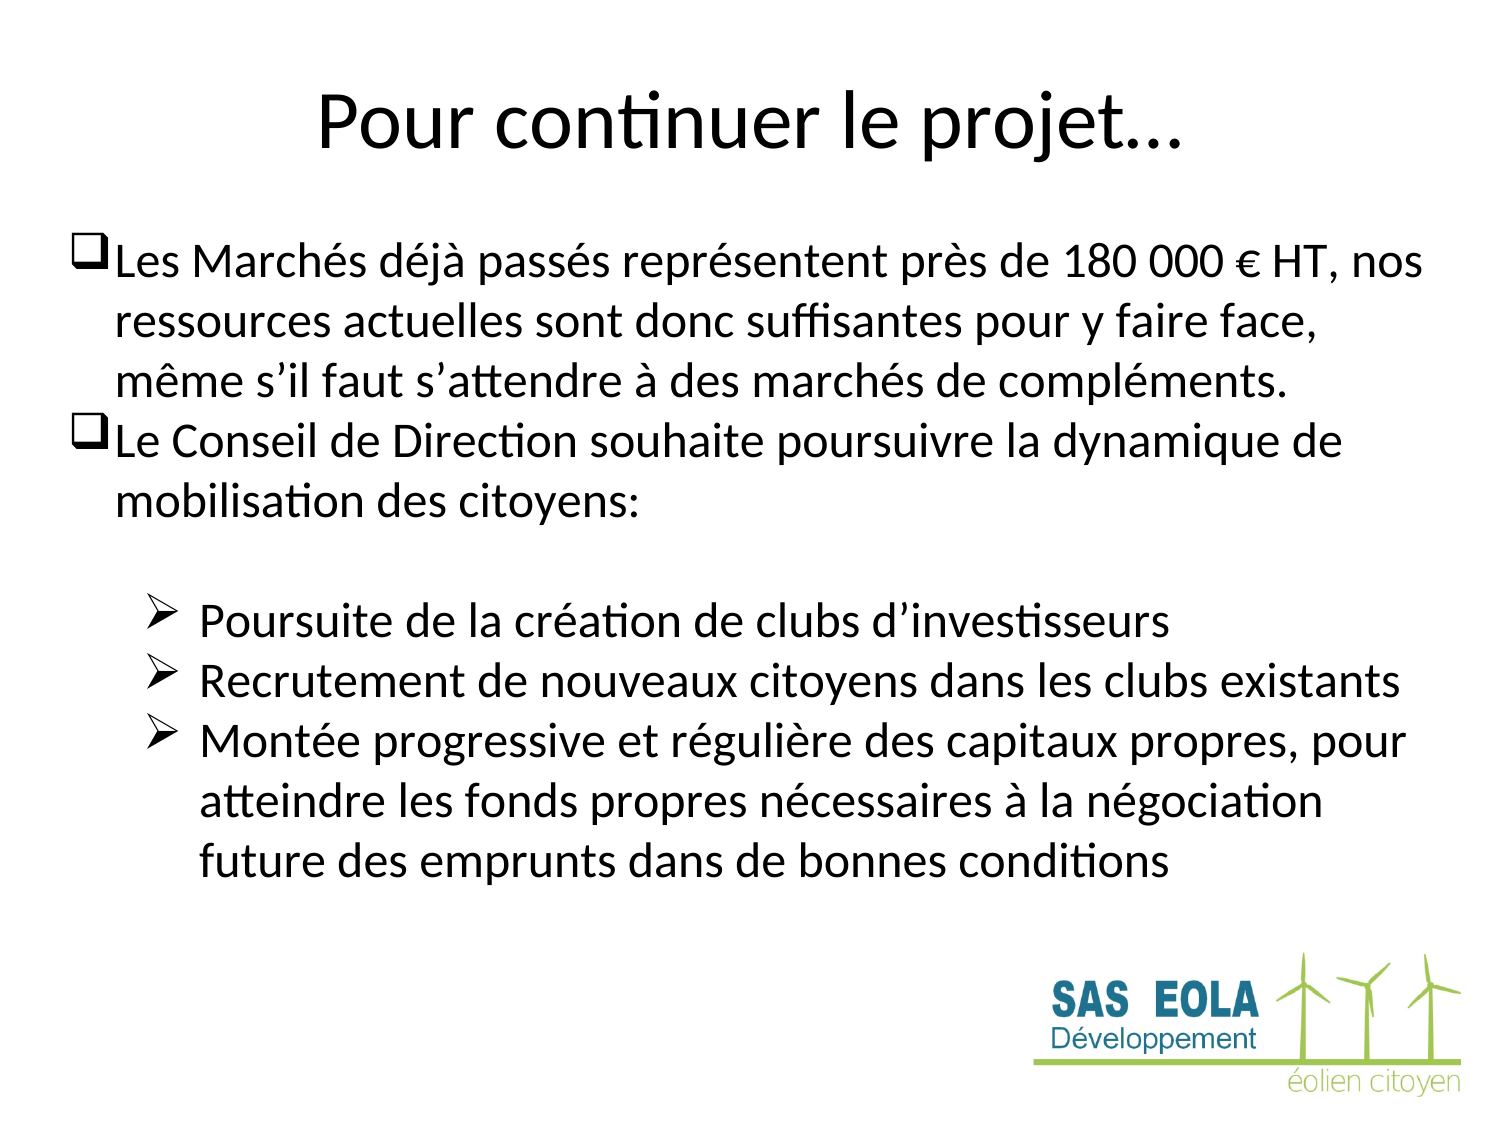

# Pour continuer le projet…
Les Marchés déjà passés représentent près de 180 000 € HT, nos ressources actuelles sont donc suffisantes pour y faire face, même s’il faut s’attendre à des marchés de compléments.
Le Conseil de Direction souhaite poursuivre la dynamique de mobilisation des citoyens:
Poursuite de la création de clubs d’investisseurs
Recrutement de nouveaux citoyens dans les clubs existants
Montée progressive et régulière des capitaux propres, pour atteindre les fonds propres nécessaires à la négociation future des emprunts dans de bonnes conditions